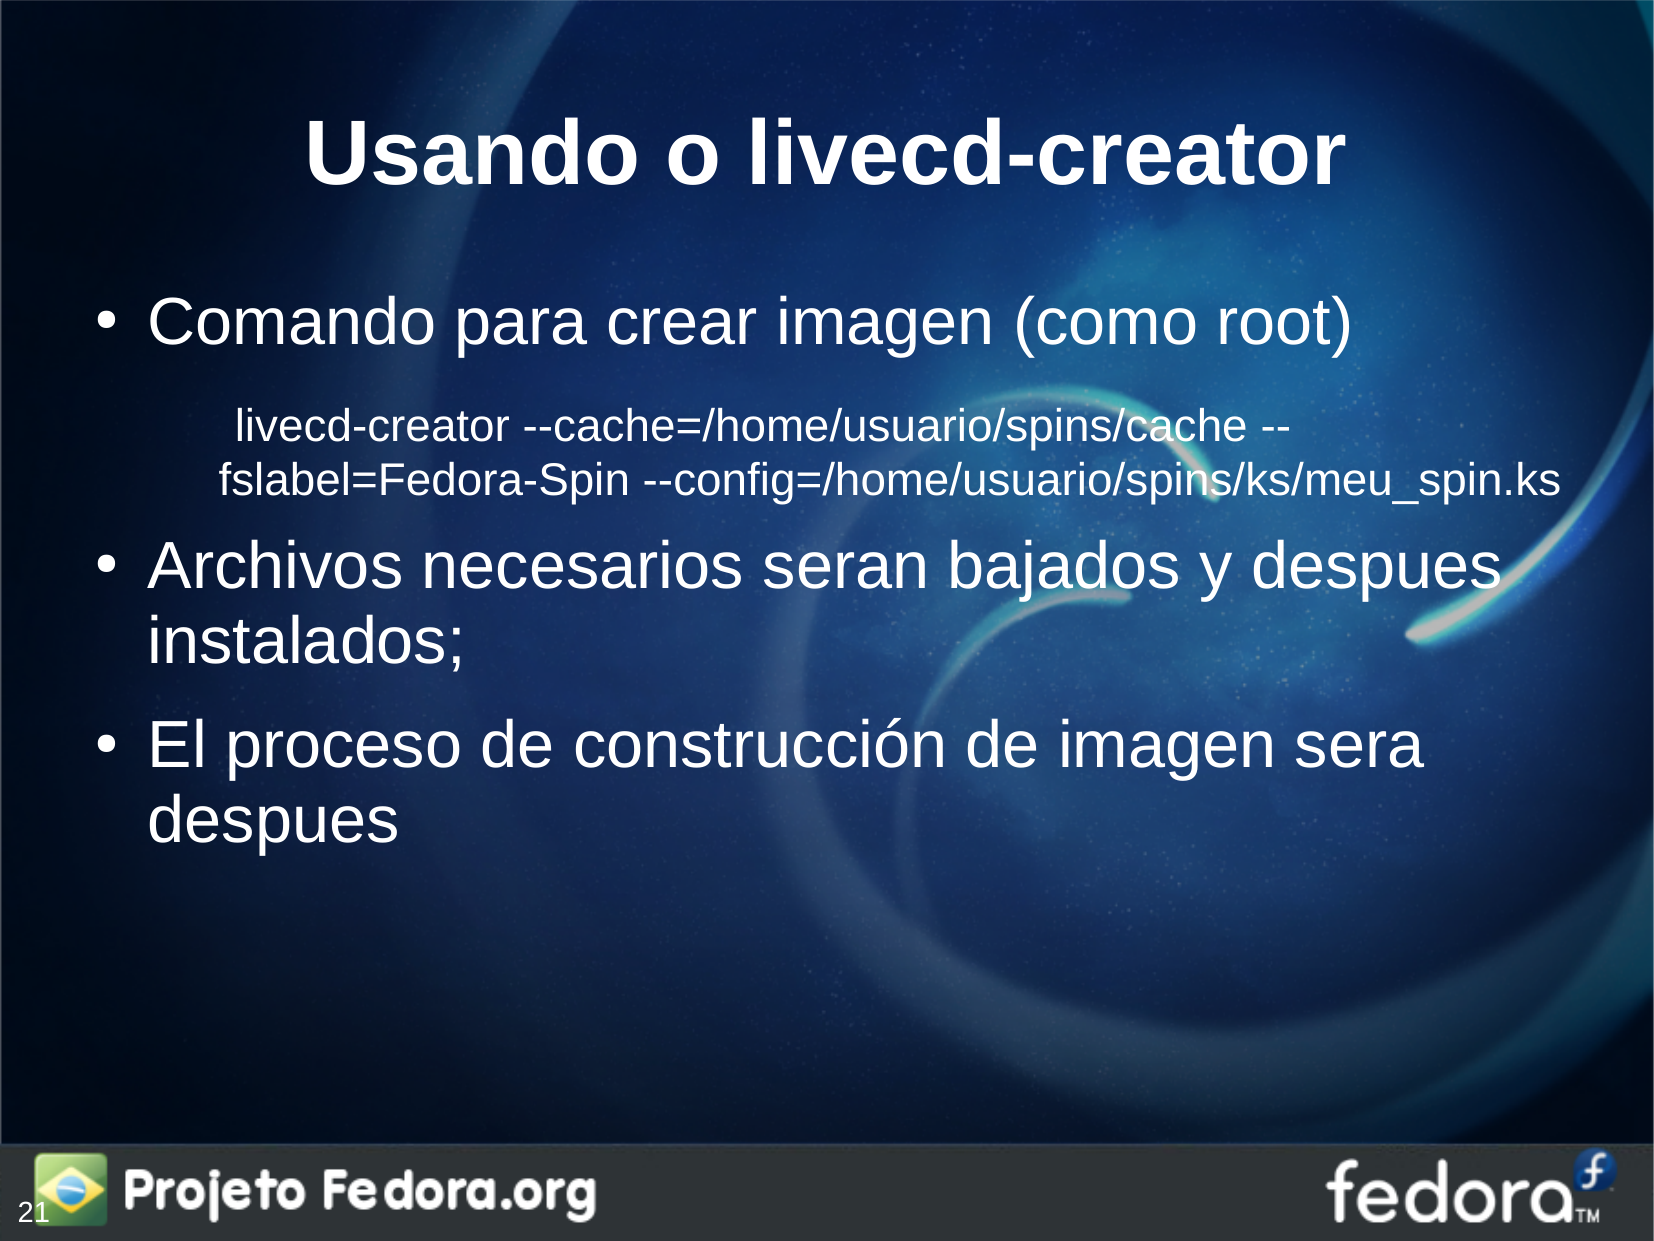

# Usando o livecd-creator
Comando para crear imagen (como root)
 livecd-creator --cache=/home/usuario/spins/cache --fslabel=Fedora-Spin --config=/home/usuario/spins/ks/meu_spin.ks
Archivos necesarios seran bajados y despues instalados;
El proceso de construcción de imagen sera despues
21